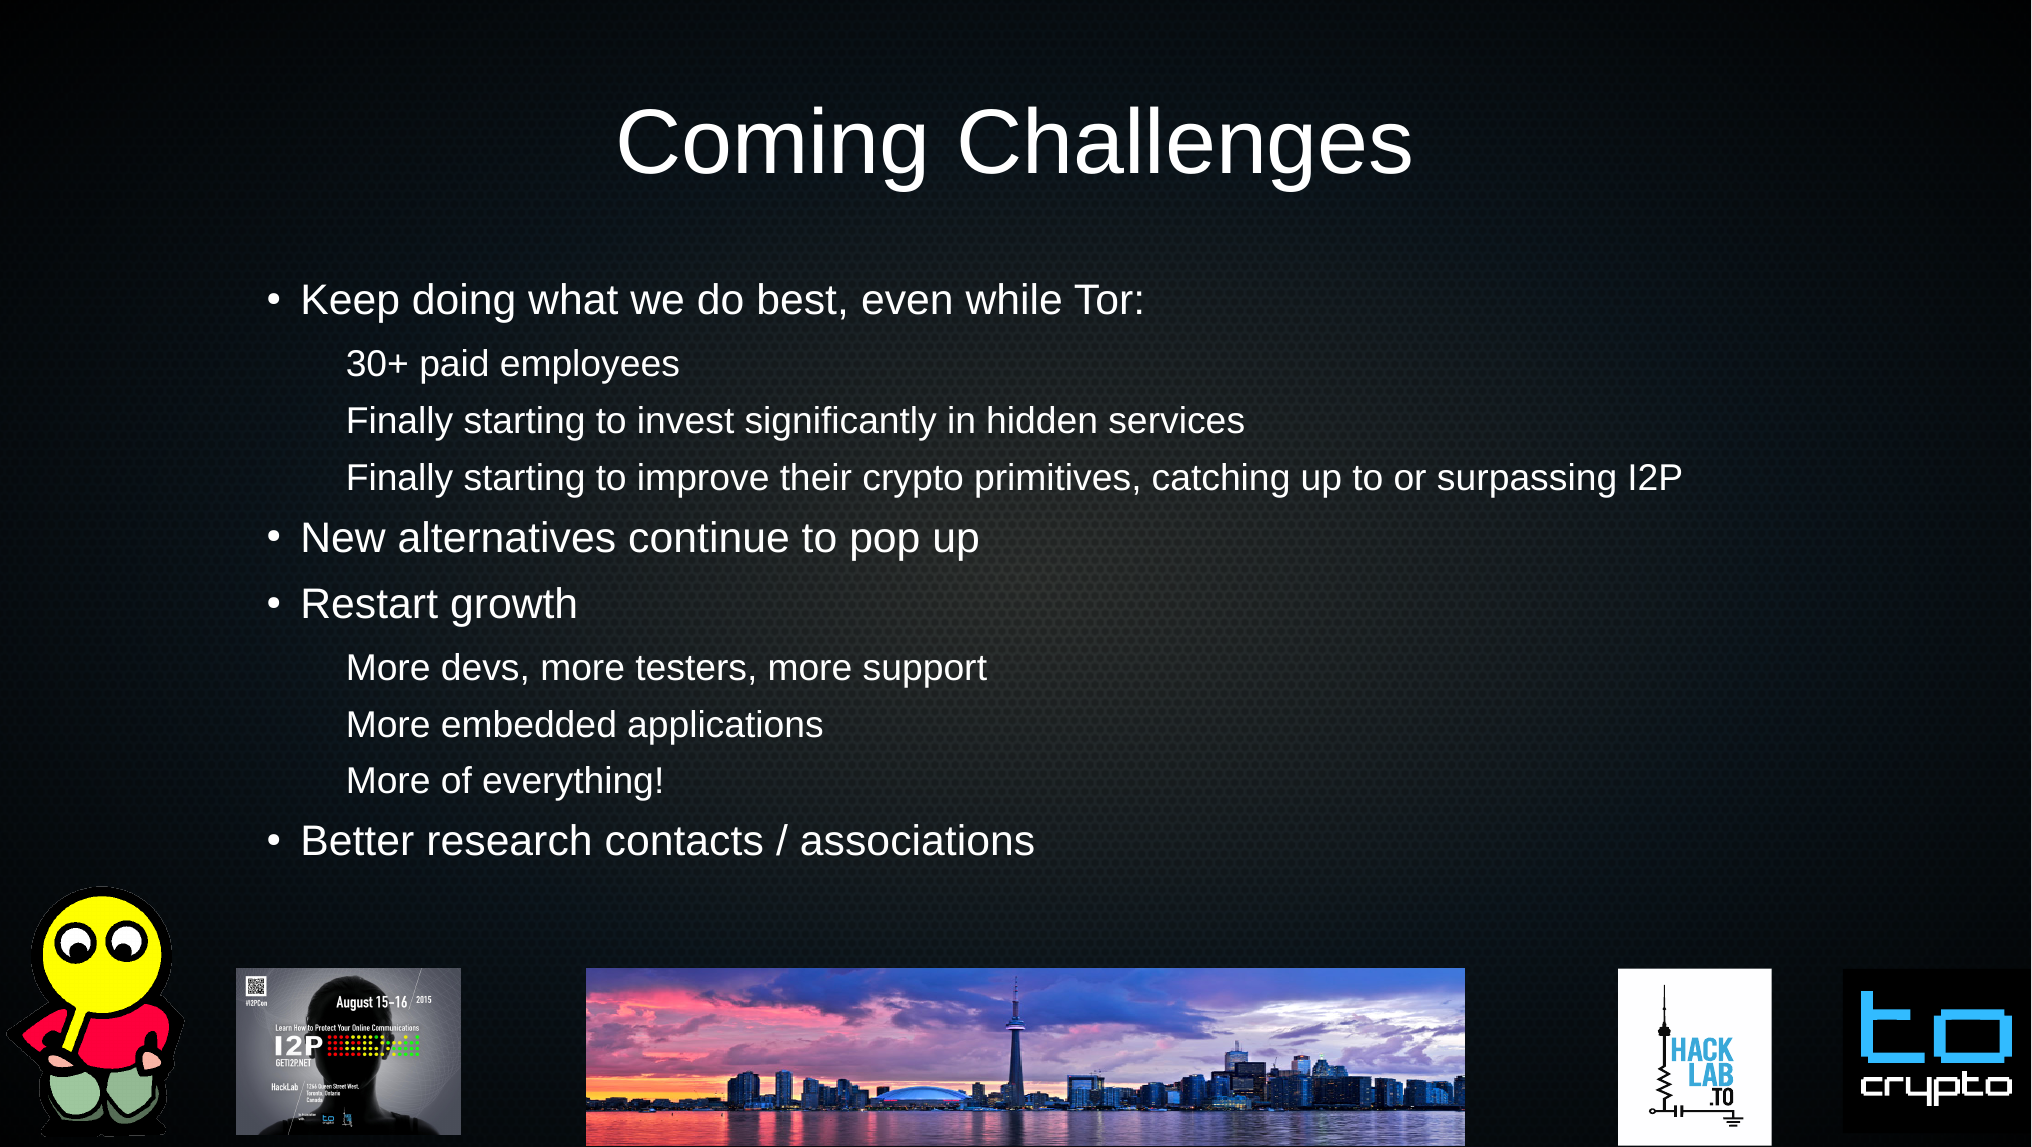

# Coming Challenges
Keep doing what we do best, even while Tor:
30+ paid employees
Finally starting to invest significantly in hidden services
Finally starting to improve their crypto primitives, catching up to or surpassing I2P
New alternatives continue to pop up
Restart growth
More devs, more testers, more support
More embedded applications
More of everything!
Better research contacts / associations
35